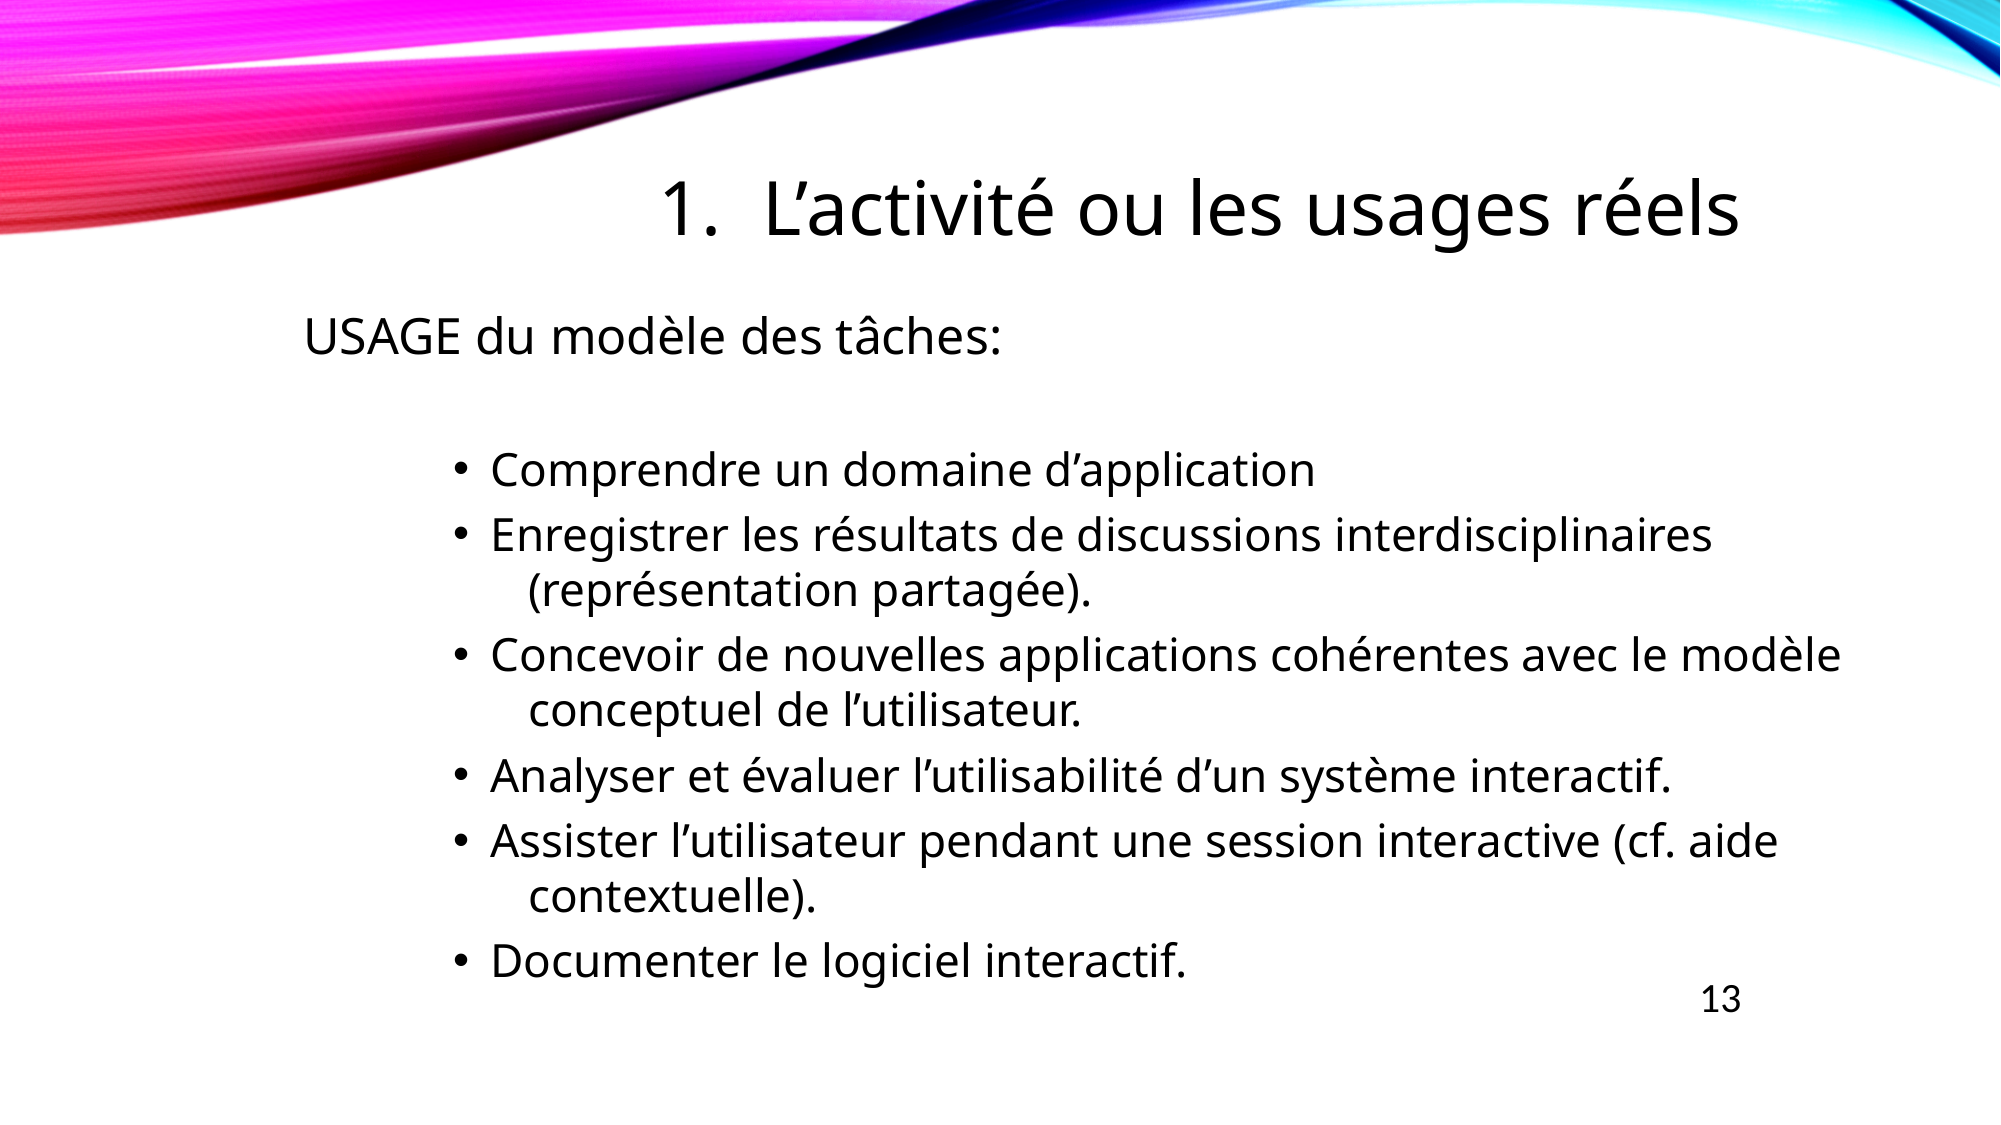

# L’activité ou les usages réels
USAGE du modèle des tâches:
Comprendre un domaine d’application
Enregistrer les résultats de discussions interdisciplinaires (représentation partagée).
Concevoir de nouvelles applications cohérentes avec le modèle conceptuel de l’utilisateur.
Analyser et évaluer l’utilisabilité d’un système interactif.
Assister l’utilisateur pendant une session interactive (cf. aide contextuelle).
Documenter le logiciel interactif.